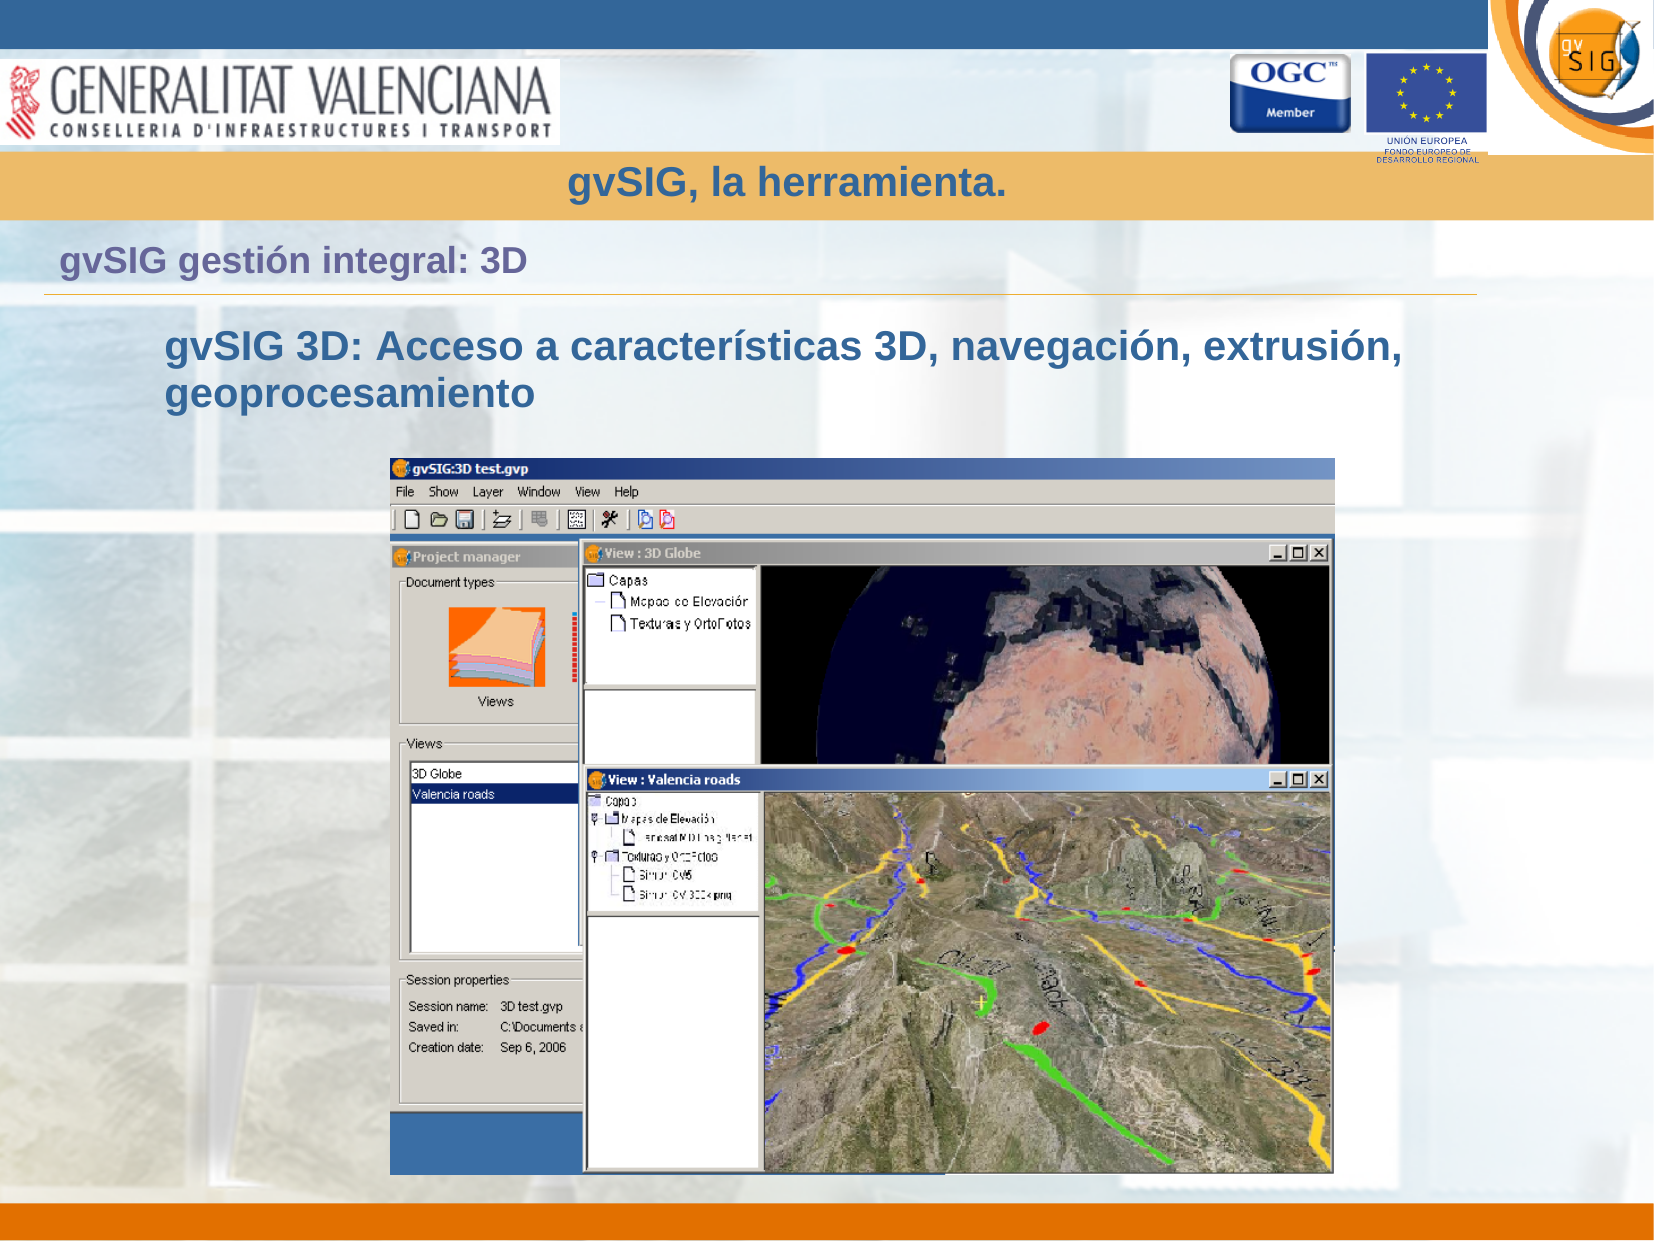

gvSIG, la herramienta.
gvSIG gestión integral: 3D
gvSIG 3D: Acceso a características 3D, navegación, extrusión, geoprocesamiento